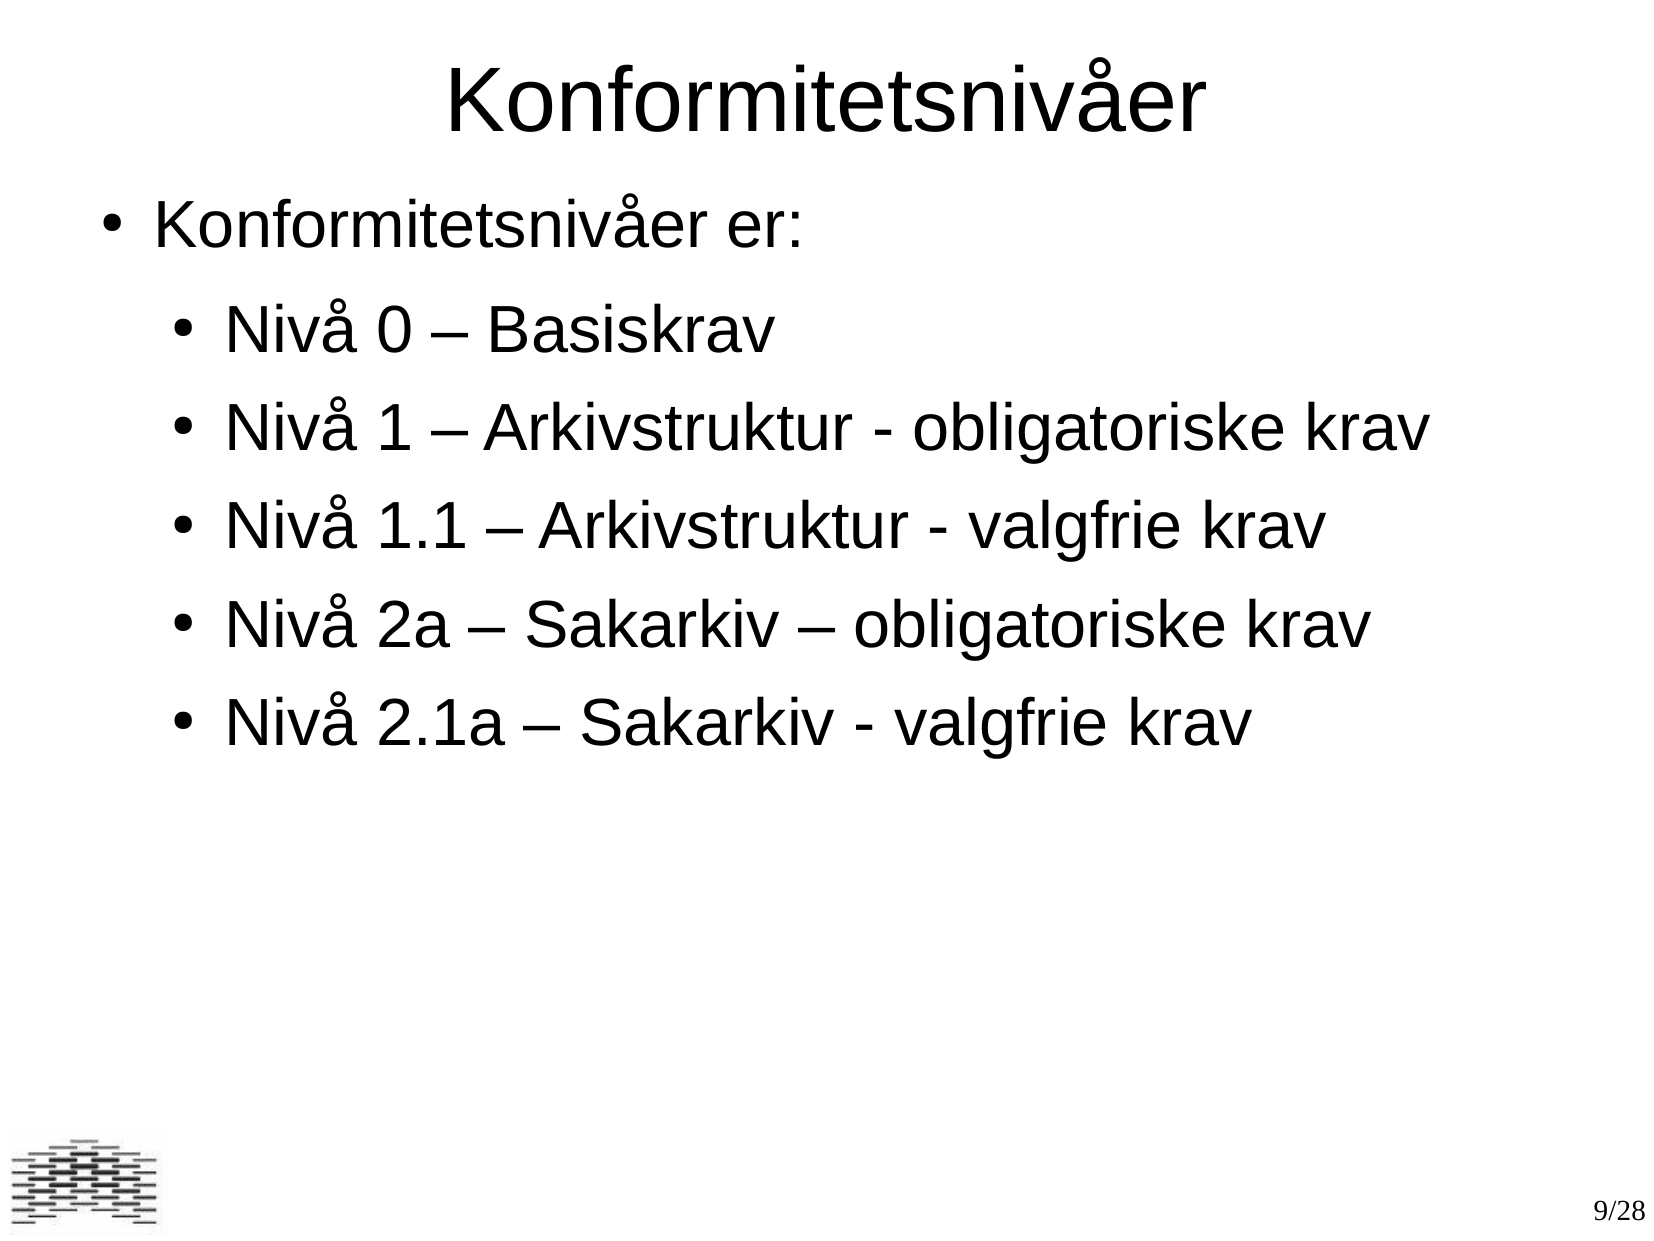

# Konformitetsnivåer
Konformitetsnivåer er:
Nivå 0 – Basiskrav
Nivå 1 – Arkivstruktur - obligatoriske krav
Nivå 1.1 – Arkivstruktur - valgfrie krav
Nivå 2a – Sakarkiv – obligatoriske krav
Nivå 2.1a – Sakarkiv - valgfrie krav